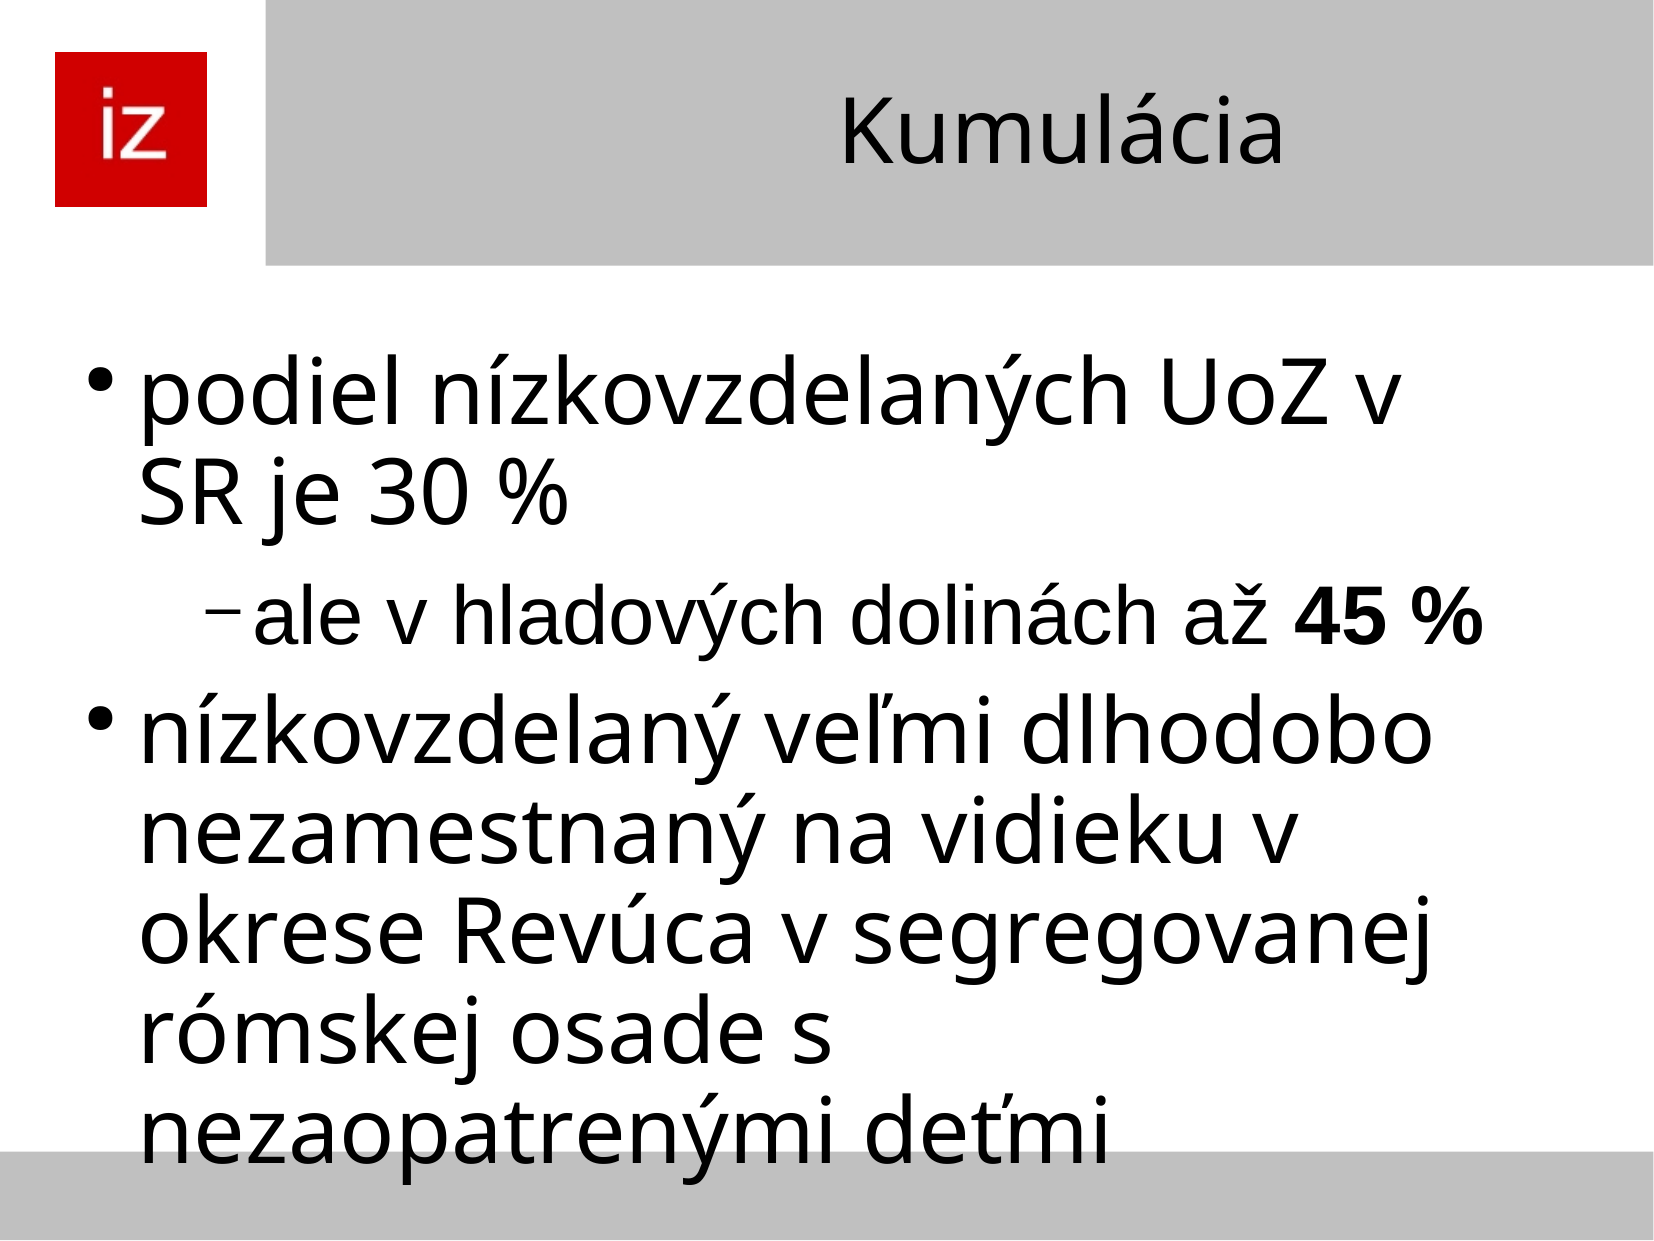

# Kumulácia
podiel nízkovzdelaných UoZ v SR je 30 %
ale v hladových dolinách až 45 %
nízkovzdelaný veľmi dlhodobo nezamestnaný na vidieku v okrese Revúca v segregovanej rómskej osade s nezaopatrenými deťmi